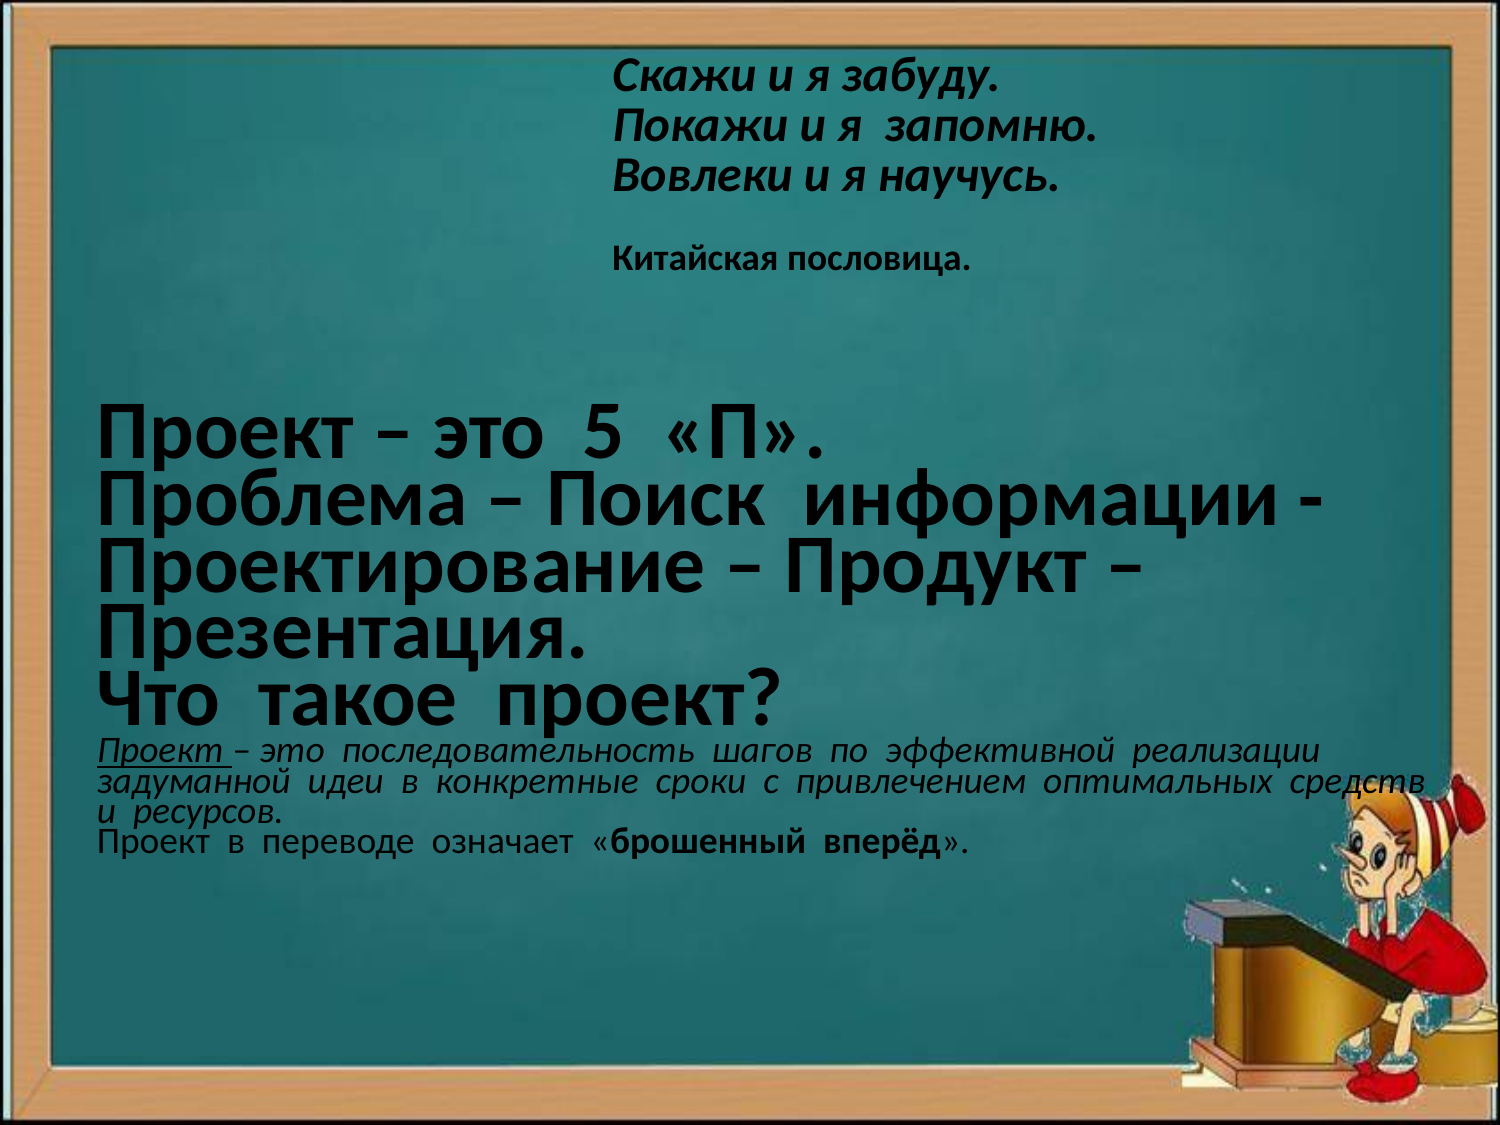

Скажи и я забуду.
Покажи и я запомню.
Вовлеки и я научусь.
 Китайская пословица.
#
Проект – это 5 «П».
Проблема – Поиск информации - Проектирование – Продукт – Презентация.
Что такое проект?
Проект – это последовательность шагов по эффективной реализации задуманной идеи в конкретные сроки с привлечением оптимальных средств и ресурсов.
Проект в переводе означает «брошенный вперёд».